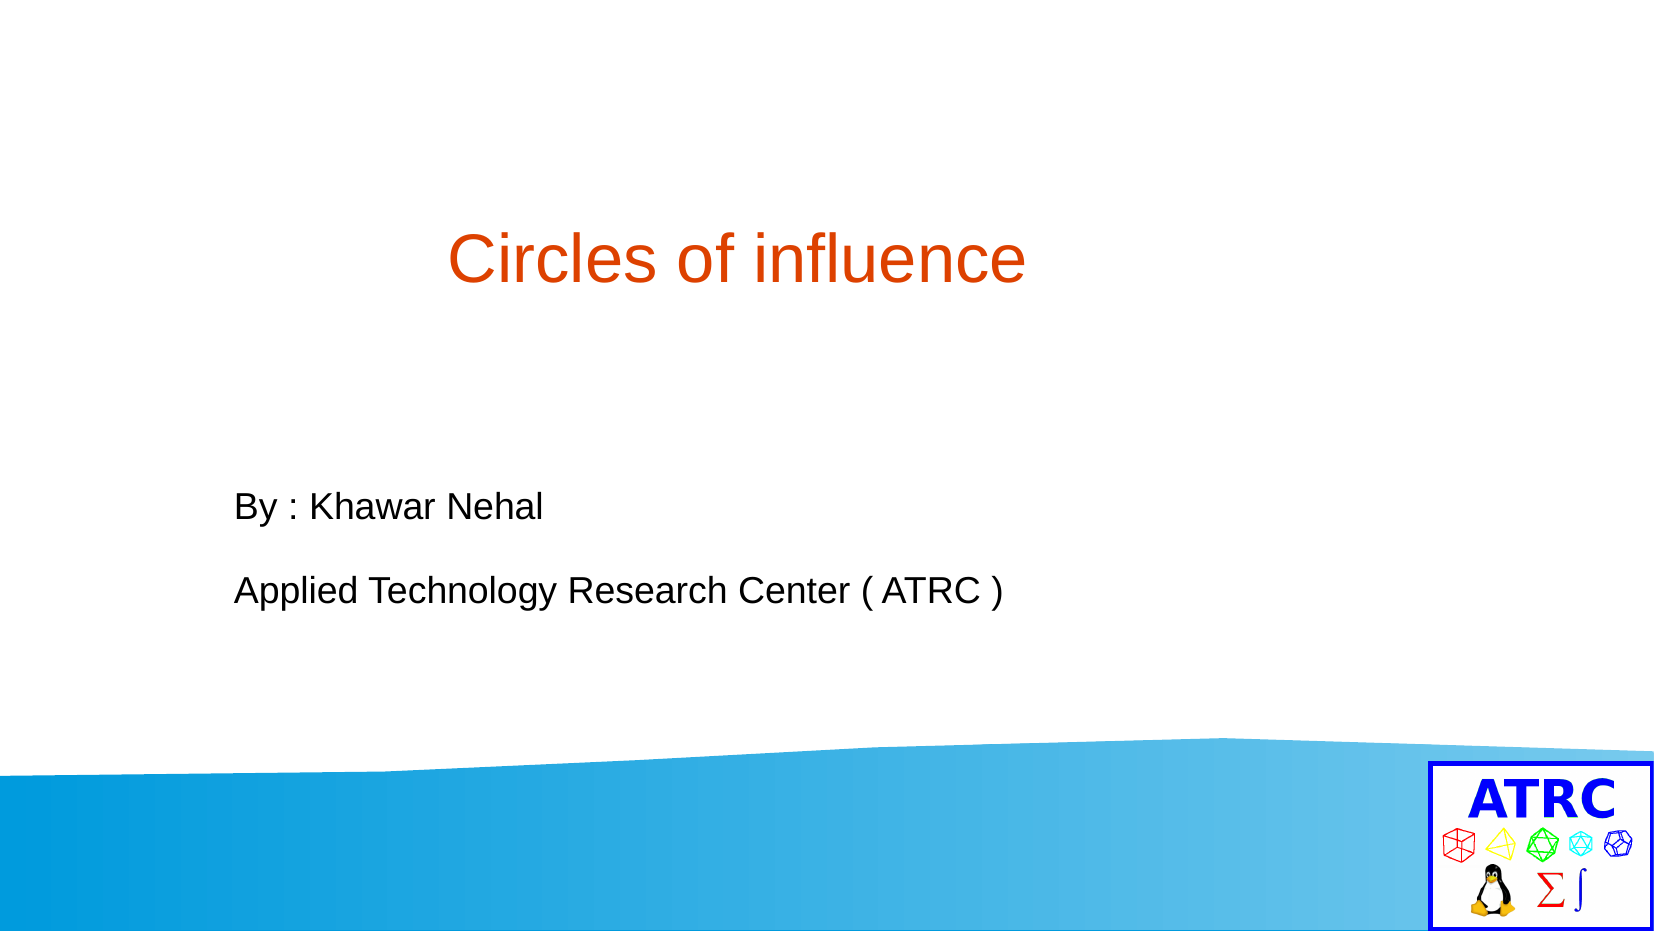

# Circles of influence
By : Khawar Nehal
Applied Technology Research Center ( ATRC )